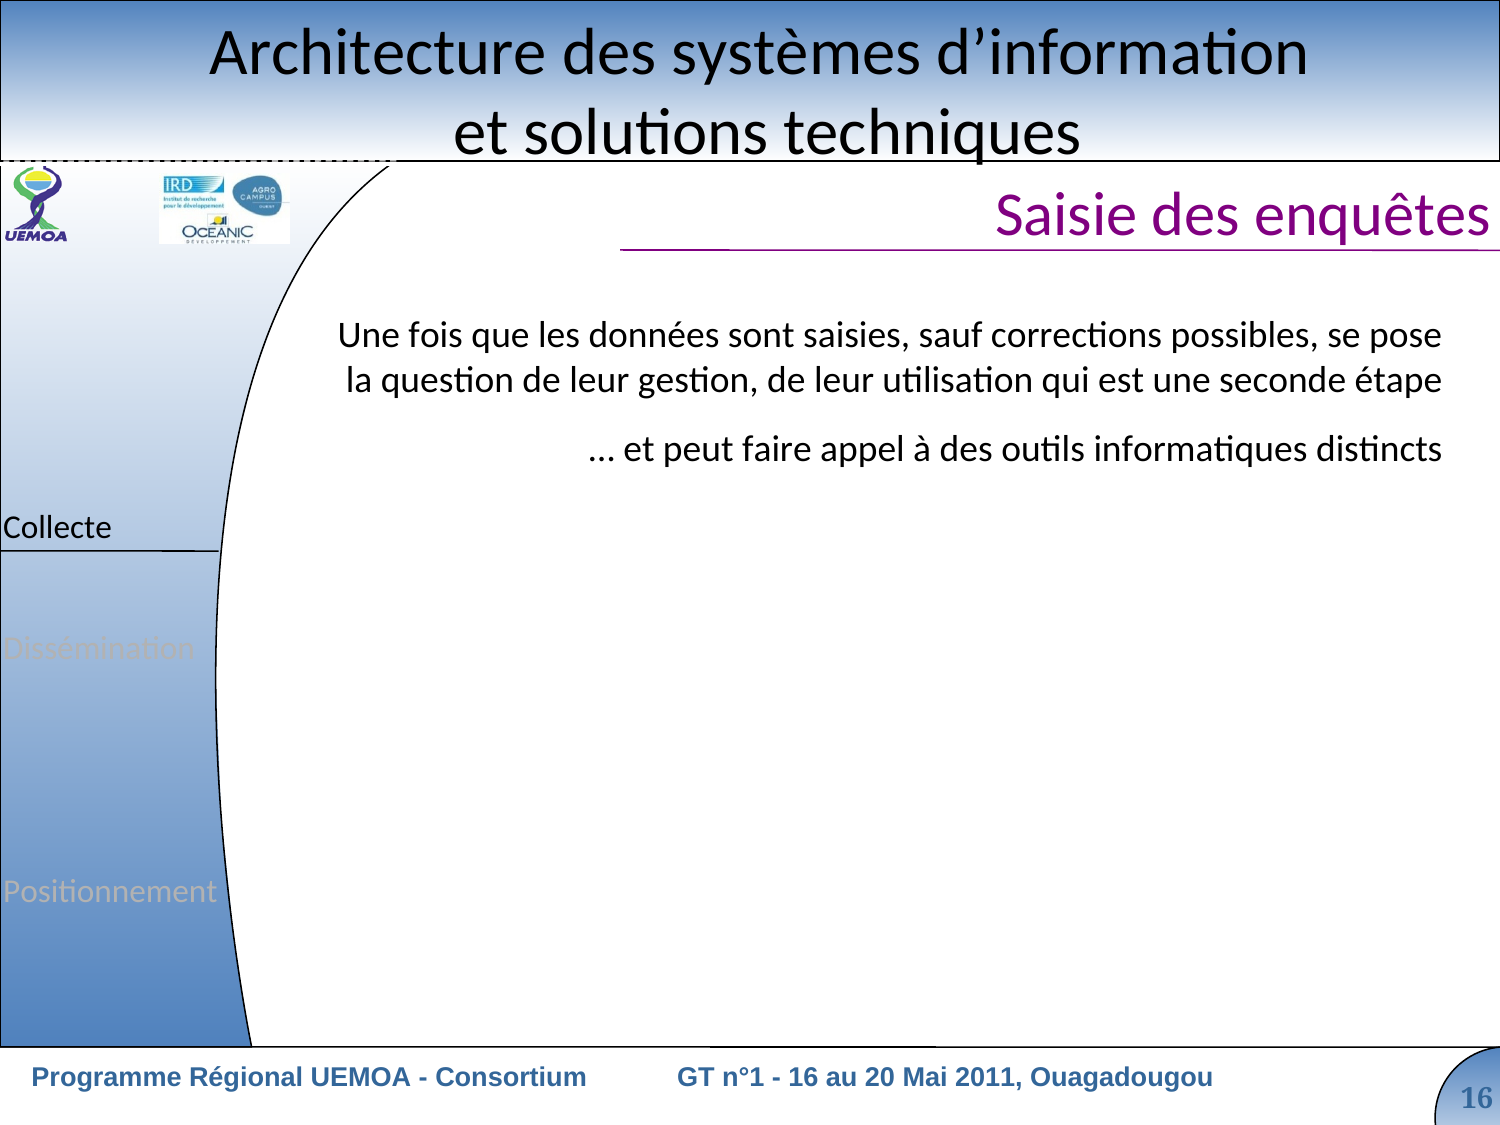

Architecture des systèmes d’information
et solutions techniques
Saisie des enquêtes
Une fois que les données sont saisies, sauf corrections possibles, se pose la question de leur gestion, de leur utilisation qui est une seconde étape
		… et peut faire appel à des outils informatiques distincts
Collecte
Dissémination
Positionnement